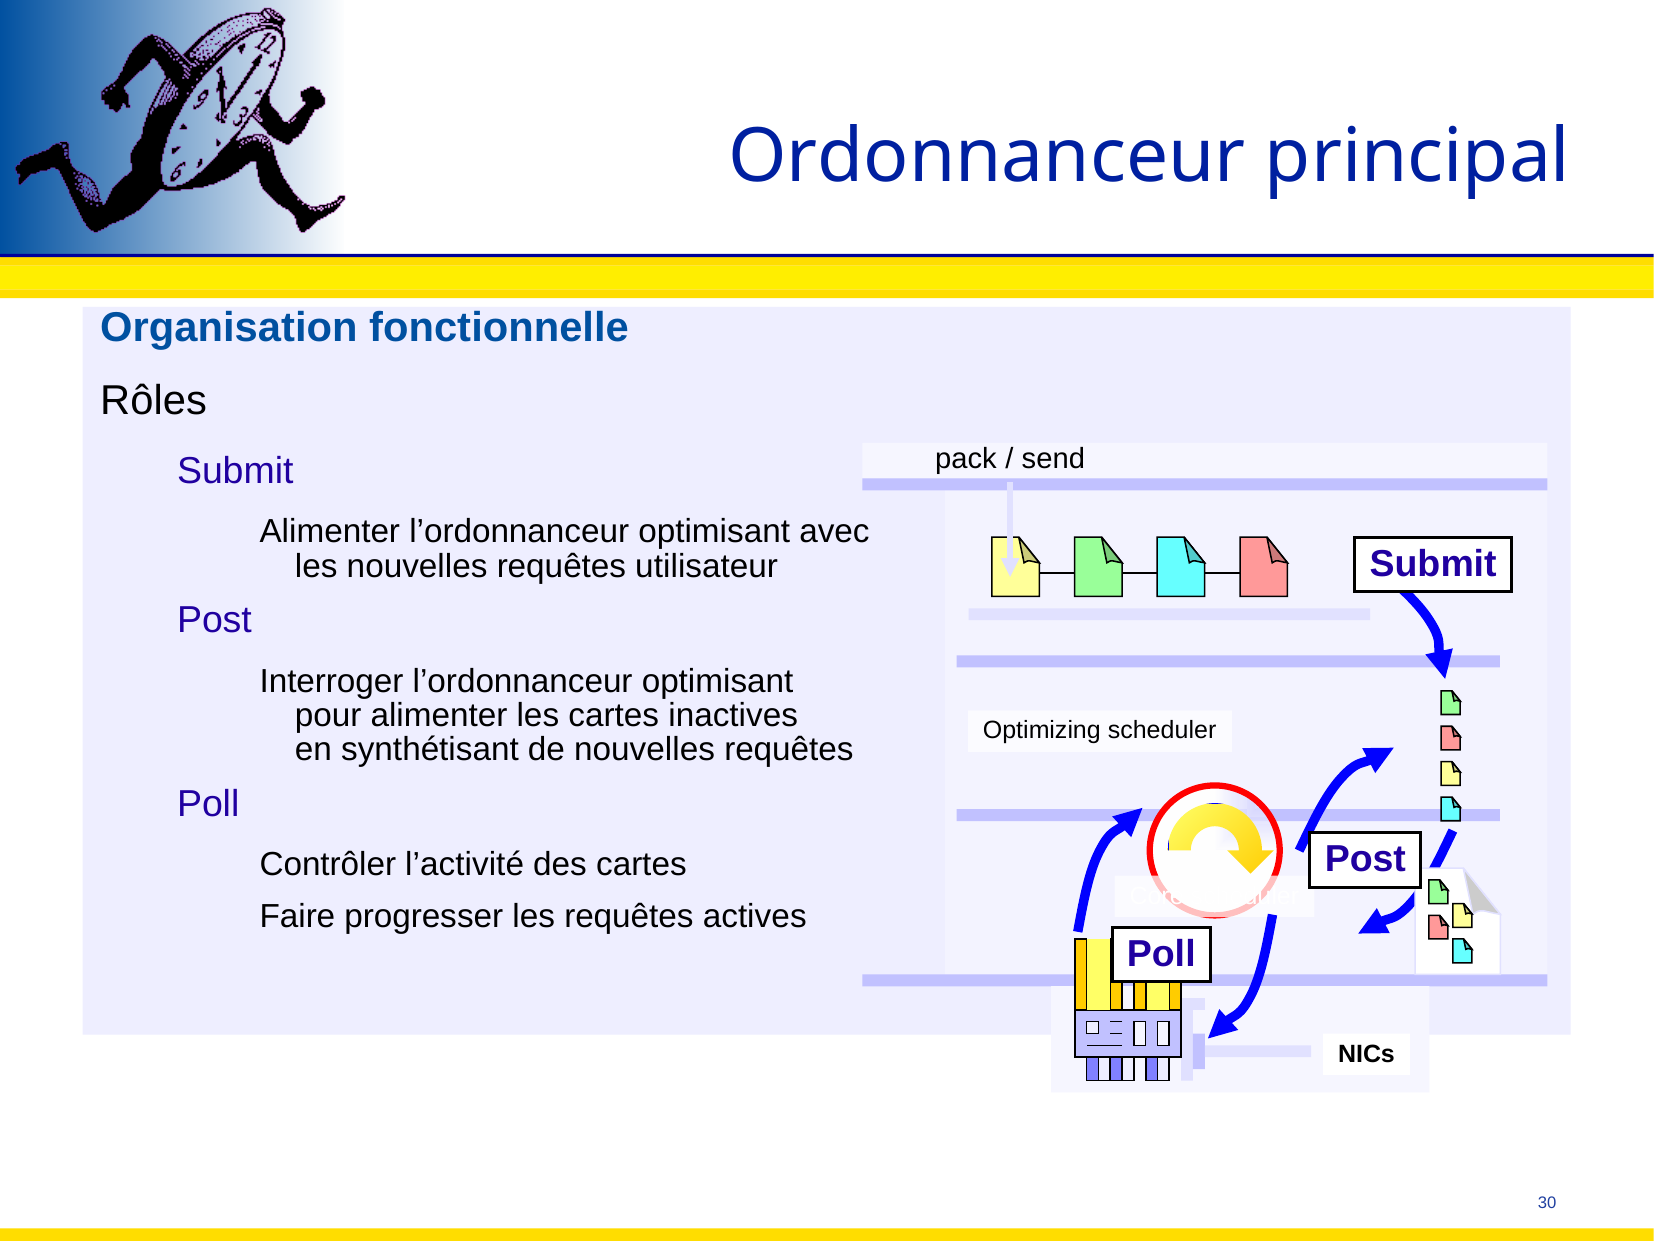

# Ordonnanceur principal
Organisation fonctionnelle
Rôles
Submit
Alimenter l’ordonnanceur optimisant avec
les nouvelles requêtes utilisateur
Post
Interroger l’ordonnanceur optimisant
pour alimenter les cartes inactives
en synthétisant de nouvelles requêtes
Poll
Contrôler l’activité des cartes
Faire progresser les requêtes actives
pack / send
Submit
Optimizing scheduler
Core scheduler
Post
Poll
NICs